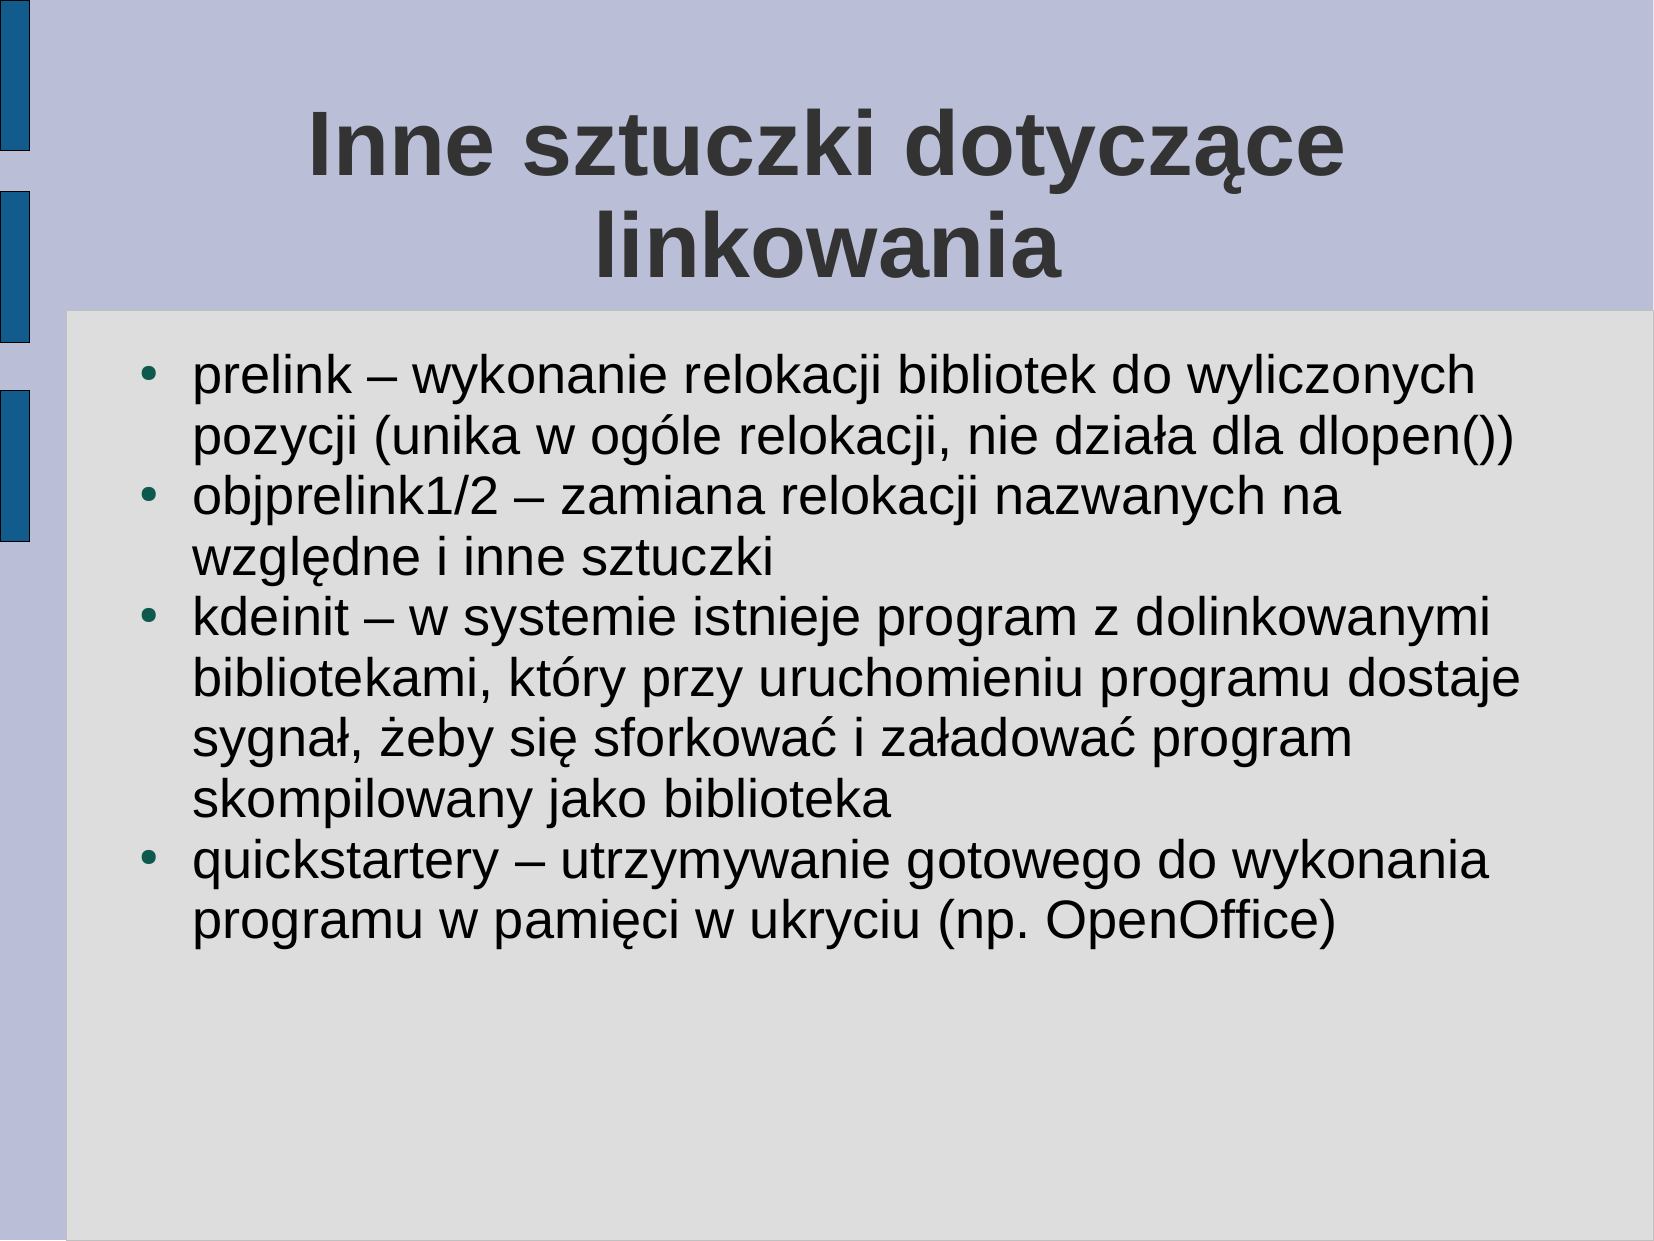

# Inne sztuczki dotyczące linkowania
prelink – wykonanie relokacji bibliotek do wyliczonych pozycji (unika w ogóle relokacji, nie działa dla dlopen())
objprelink1/2 – zamiana relokacji nazwanych na względne i inne sztuczki
kdeinit – w systemie istnieje program z dolinkowanymi bibliotekami, który przy uruchomieniu programu dostaje sygnał, żeby się sforkować i załadować program skompilowany jako biblioteka
quickstartery – utrzymywanie gotowego do wykonania programu w pamięci w ukryciu (np. OpenOffice)